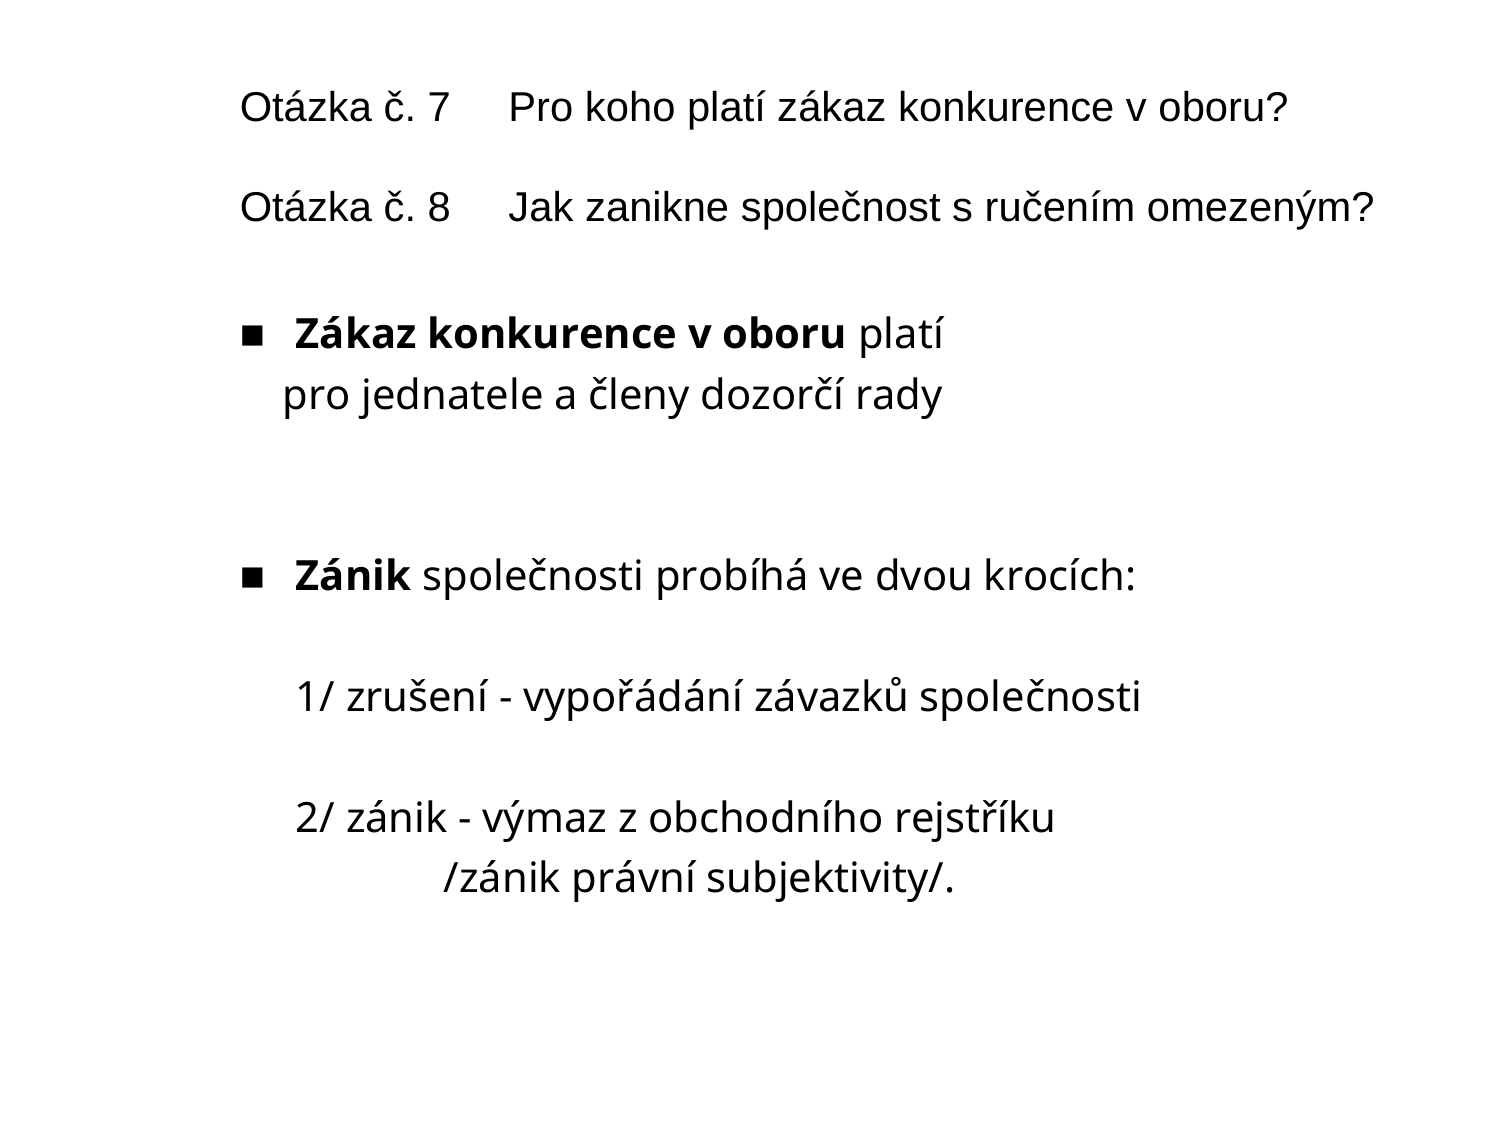

# Otázka č. 7 Pro koho platí zákaz konkurence v oboru? Otázka č. 8 Jak zanikne společnost s ručením omezeným?
■	Zákaz konkurence v oboru platí
 pro jednatele a členy dozorčí rady
■	Zánik společnosti probíhá ve dvou krocích:
	1/ zrušení - vypořádání závazků společnosti
	2/ zánik - výmaz z obchodního rejstříku
 /zánik právní subjektivity/.